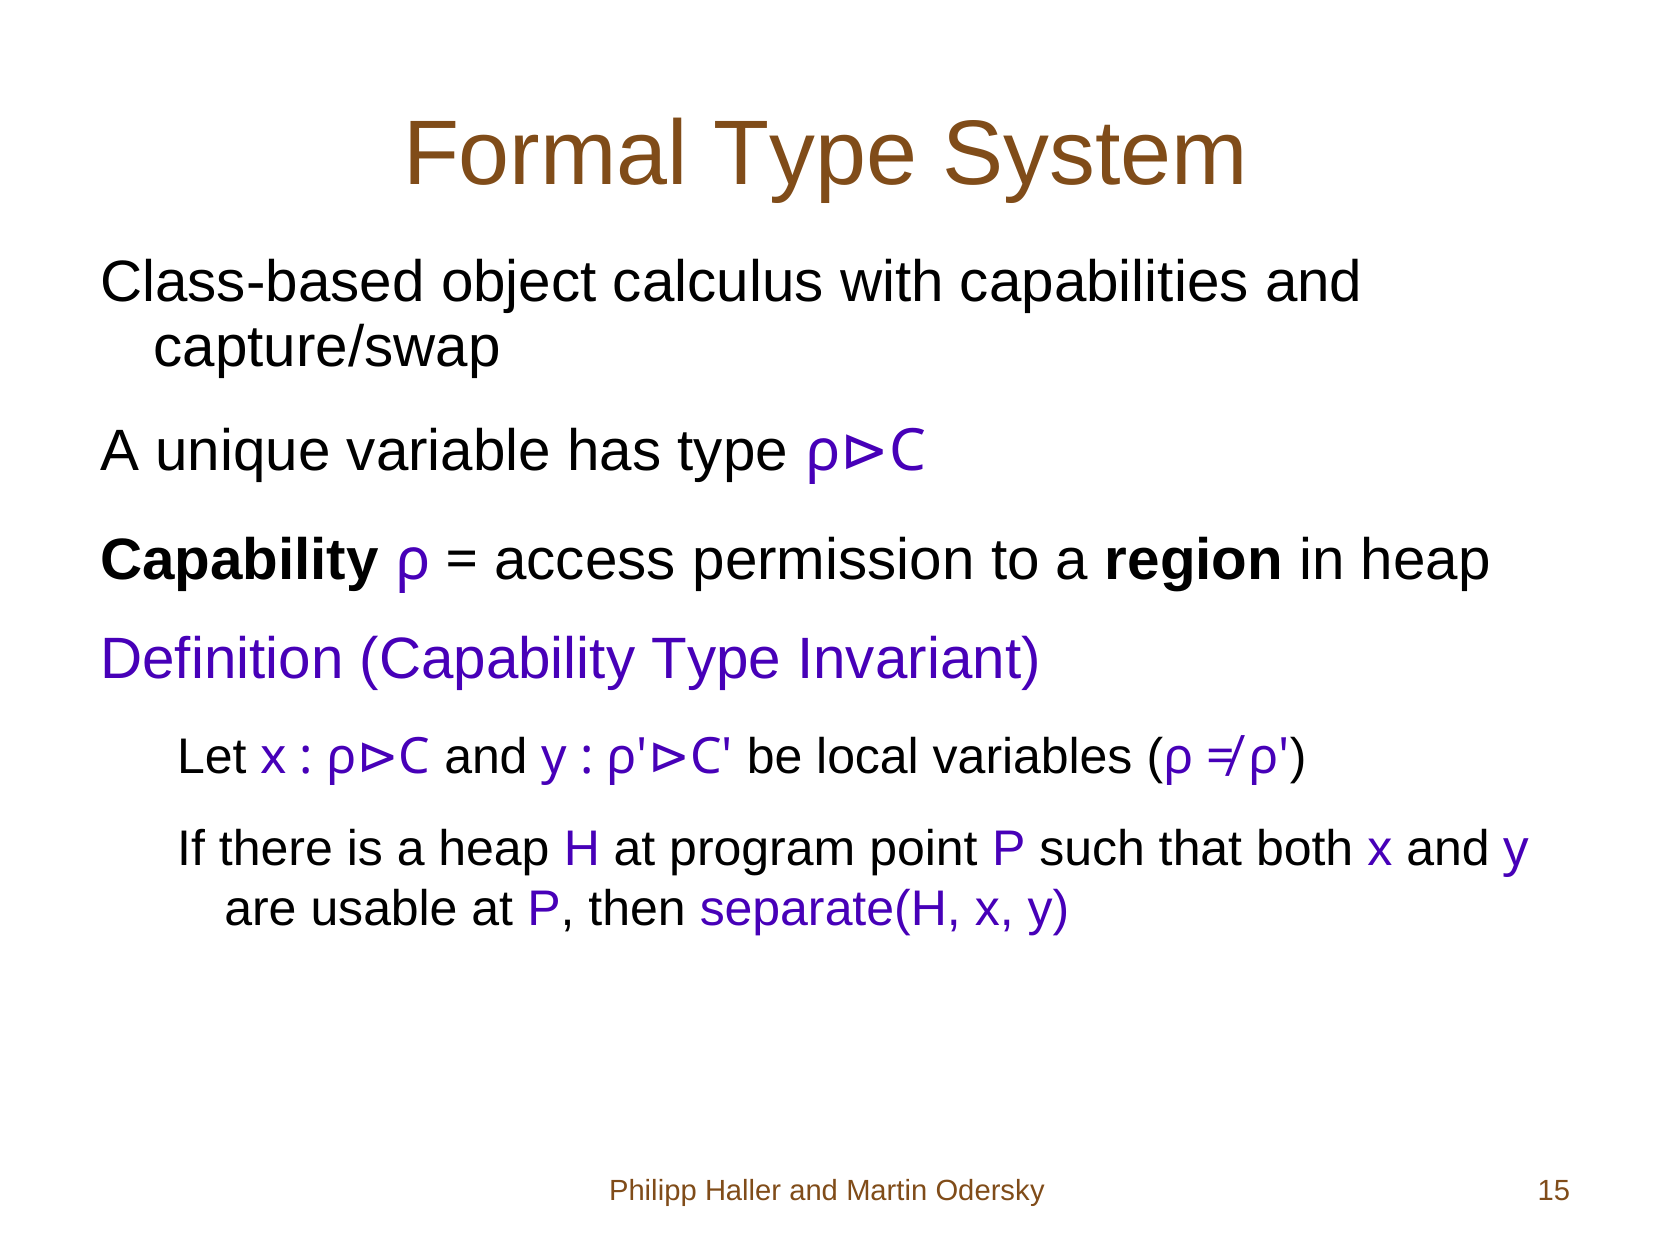

# Formal Type System
Class-based object calculus with capabilities and capture/swap
A unique variable has type ρ⊳C
Capability ρ = access permission to a region in heap
Definition (Capability Type Invariant)
Let x : ρ⊳C and y : ρ'⊳C' be local variables (ρ ≠ ρ')
If there is a heap H at program point P such that both x and y are usable at P, then separate(H, x, y)
Philipp Haller
15